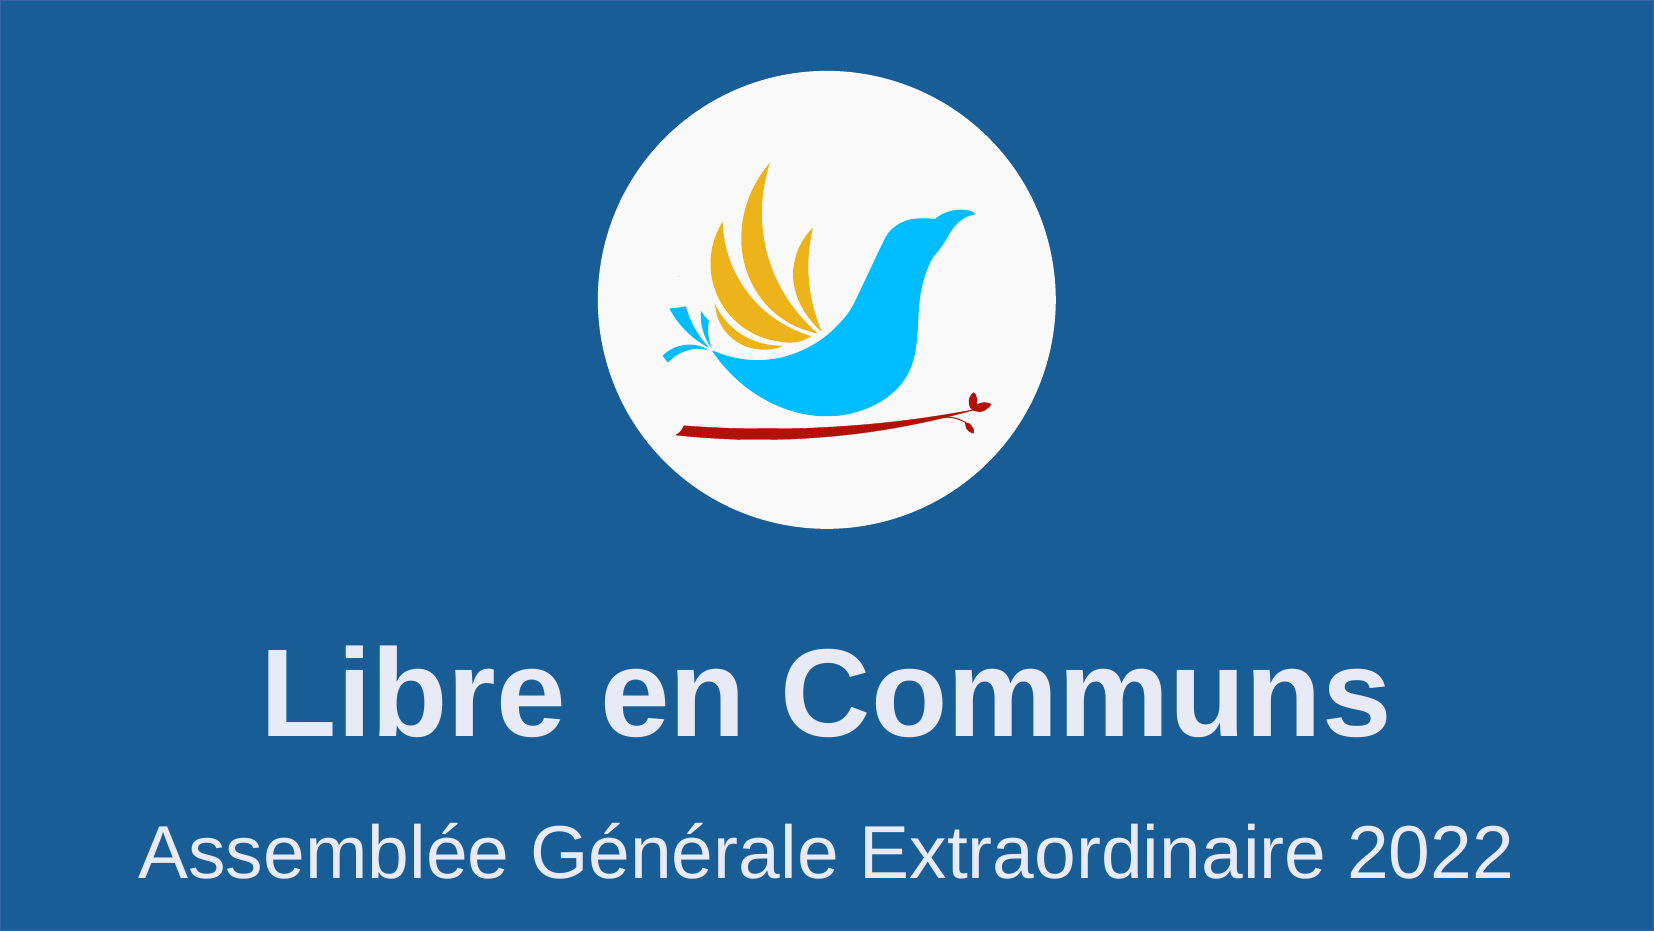

Libre en Communs
Assemblée Générale Extraordinaire 2022